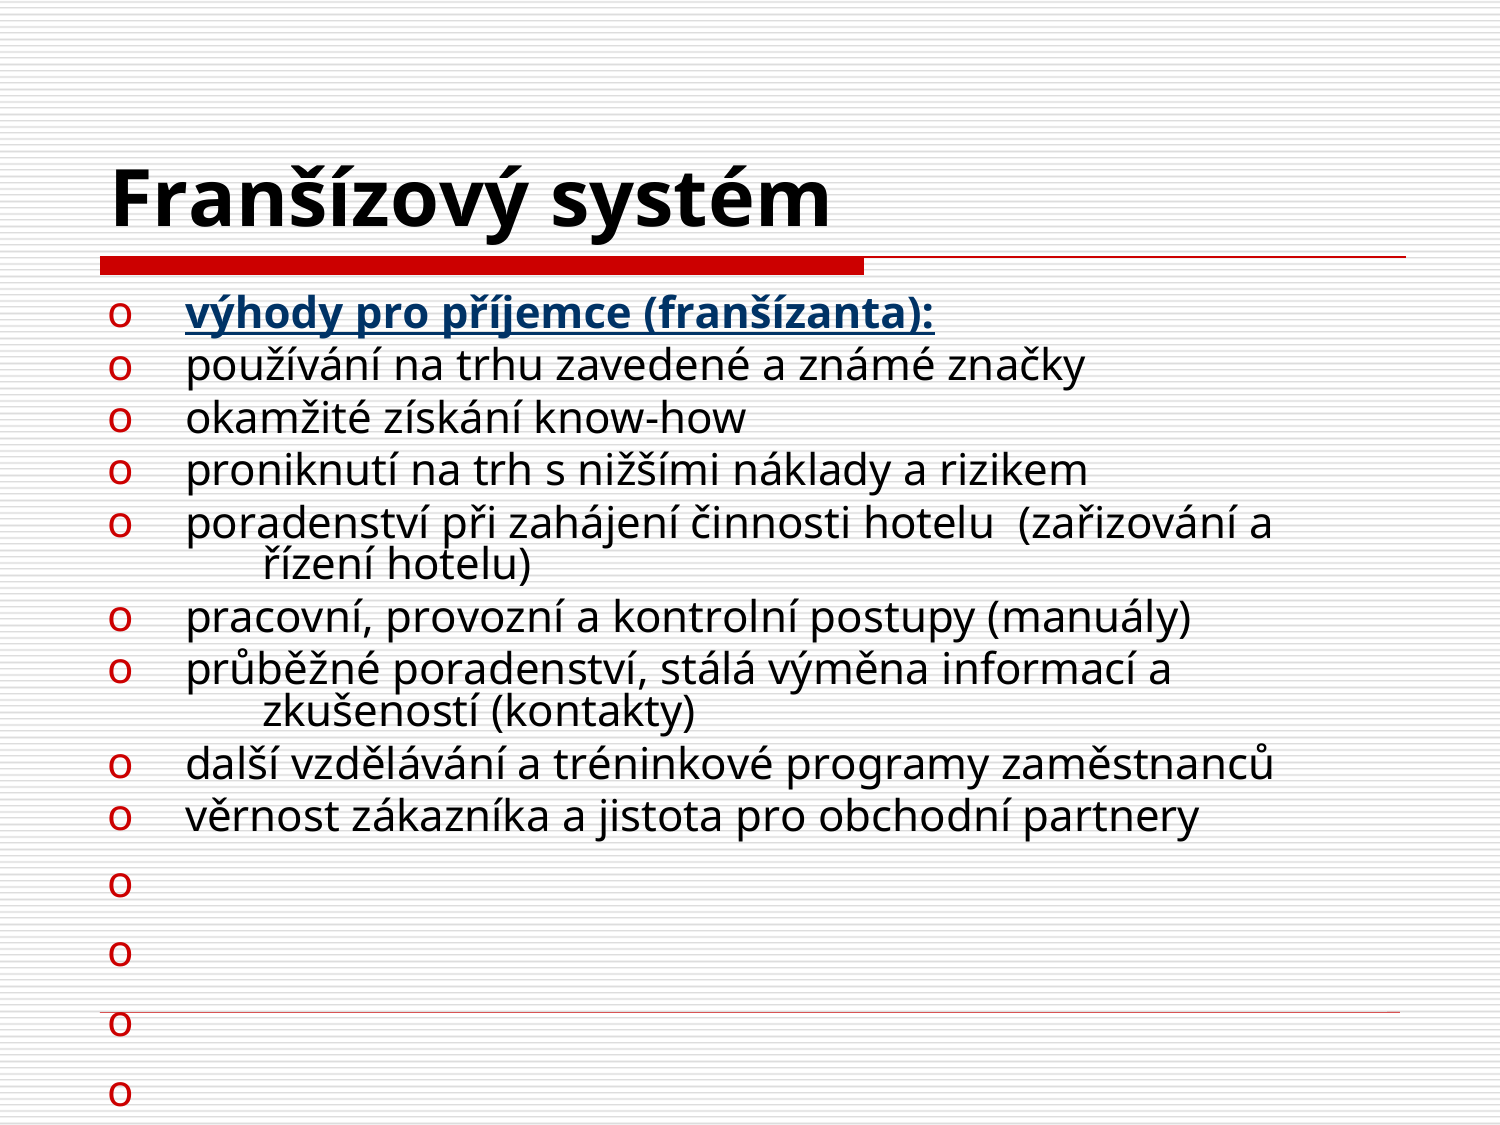

# Franšízový systém
výhody pro příjemce (franšízanta):
používání na trhu zavedené a známé značky
okamžité získání know-how
proniknutí na trh s nižšími náklady a rizikem
poradenství při zahájení činnosti hotelu (zařizování a řízení hotelu)
pracovní, provozní a kontrolní postupy (manuály)
průběžné poradenství, stálá výměna informací a zkušeností (kontakty)
další vzdělávání a tréninkové programy zaměstnanců
věrnost zákazníka a jistota pro obchodní partnery